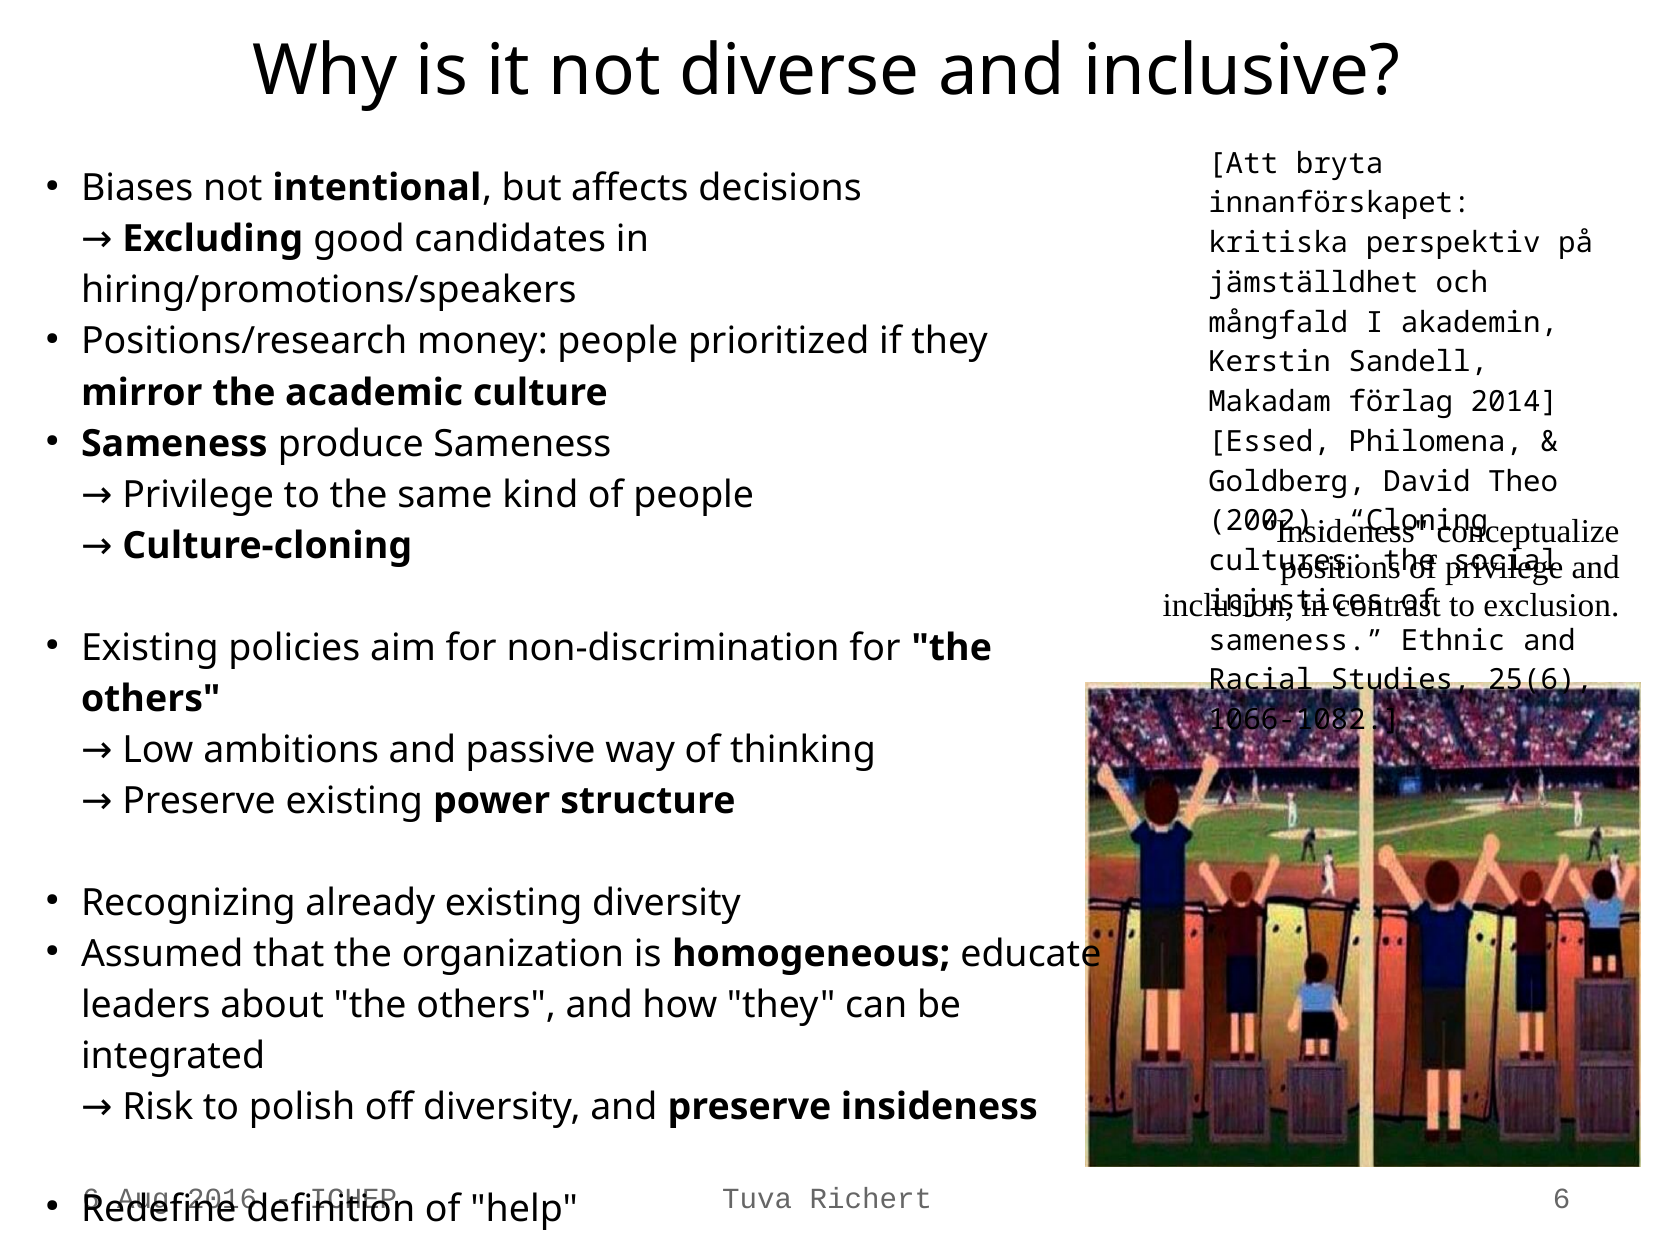

# Why is it not diverse and inclusive?
[Att bryta innanförskapet: kritiska perspektiv på jämställdhet och mångfald I akademin, Kerstin Sandell, Makadam förlag 2014]
[Essed, Philomena, & Goldberg, David Theo (2002). “Cloning cultures: the social injustices of sameness.” Ethnic and Racial Studies, 25(6), 1066-1082.]
Biases not intentional, but affects decisions
→ Excluding good candidates in hiring/promotions/speakers
Positions/research money: people prioritized if they
mirror the academic culture
Sameness produce Sameness
→ Privilege to the same kind of people
→ Culture-cloning
Existing policies aim for non-discrimination for "the others"
→ Low ambitions and passive way of thinking
→ Preserve existing power structure
Recognizing already existing diversity
Assumed that the organization is homogeneous; educate leaders about "the others", and how "they" can be integrated
→ Risk to polish off diversity, and preserve insideness
Redefine definition of "help"
Academy helps us who are already here, but non-help those who are perceived as different
Deal with social injustice of sameness:
problematize the system that preserves it
"Insideness" conceptualize positions of privilege and inclusion, in contrast to exclusion.
6 Aug 2016 - ICHEP
Tuva Richert
6